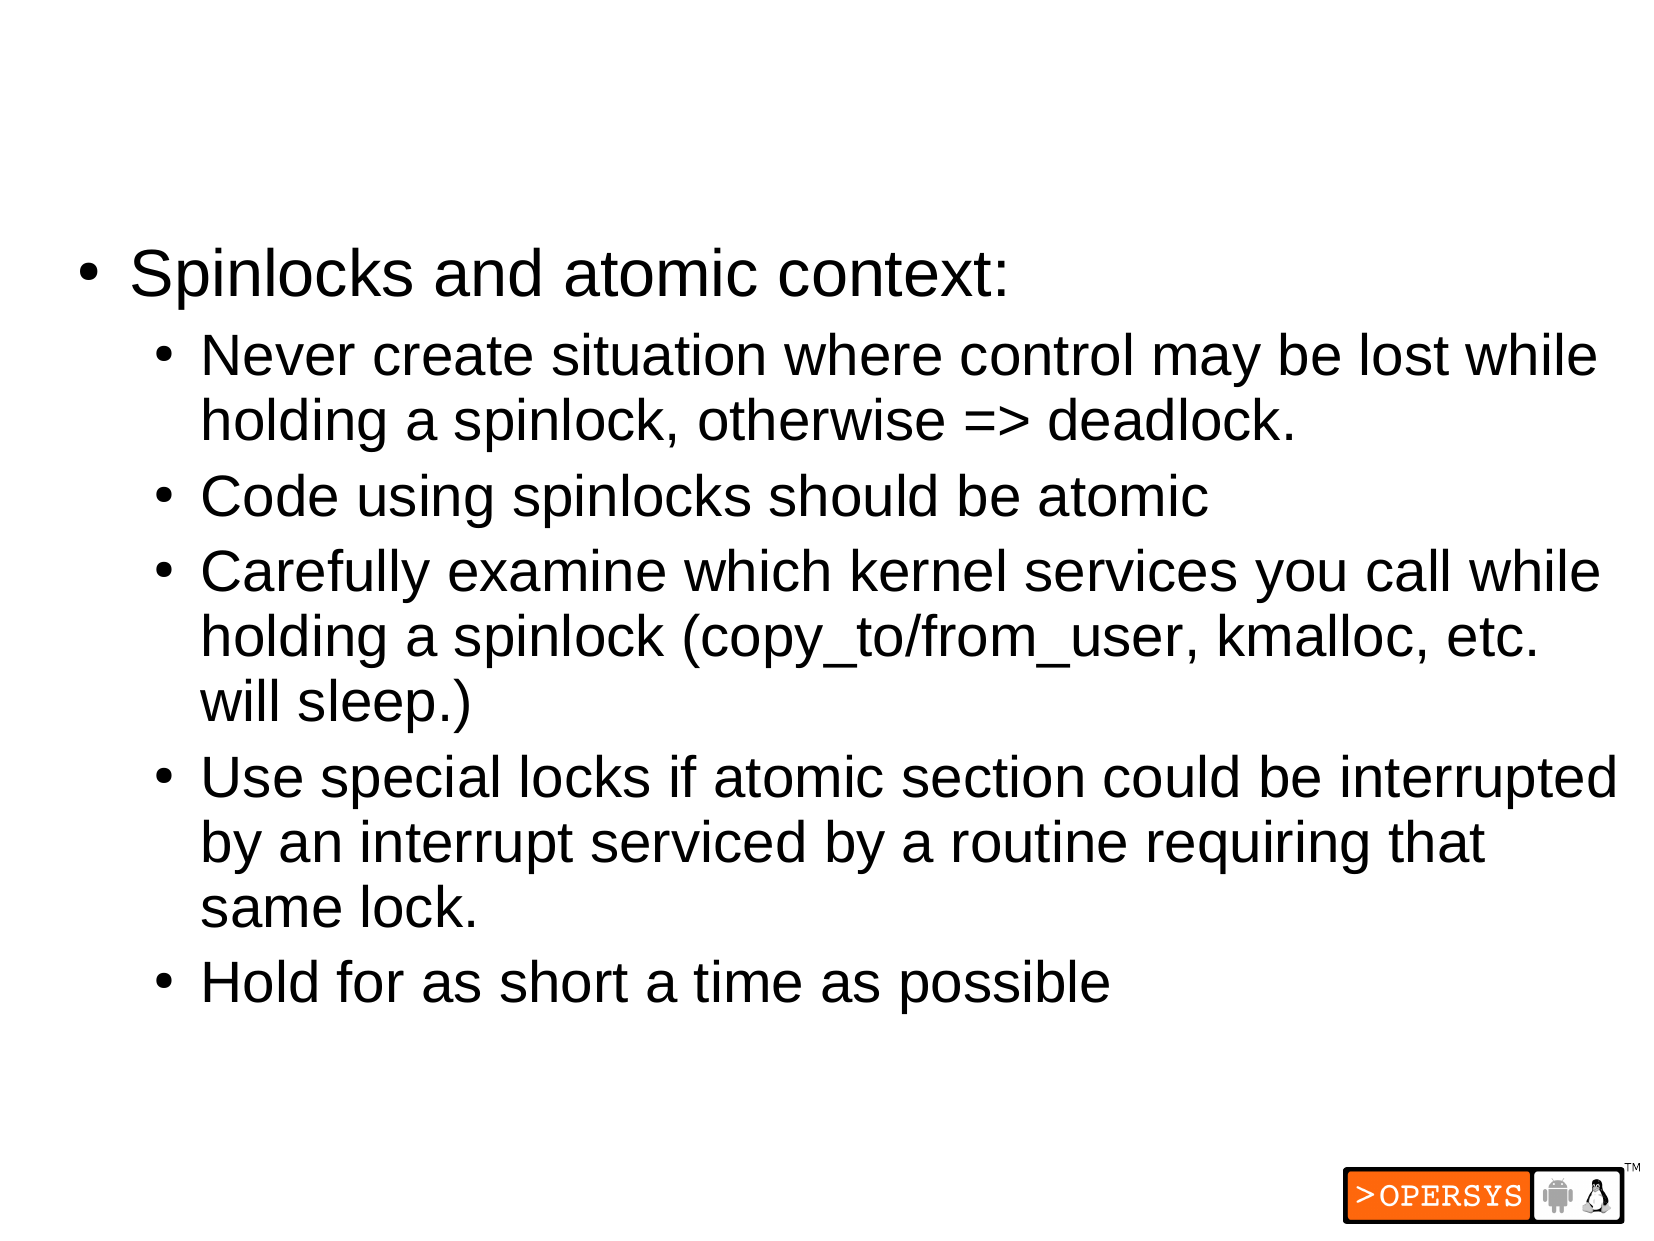

# Spinlocks and atomic context:
Never create situation where control may be lost while holding a spinlock, otherwise => deadlock.
Code using spinlocks should be atomic
Carefully examine which kernel services you call while holding a spinlock (copy_to/from_user, kmalloc, etc. will sleep.)
Use special locks if atomic section could be interrupted by an interrupt serviced by a routine requiring that same lock.
Hold for as short a time as possible